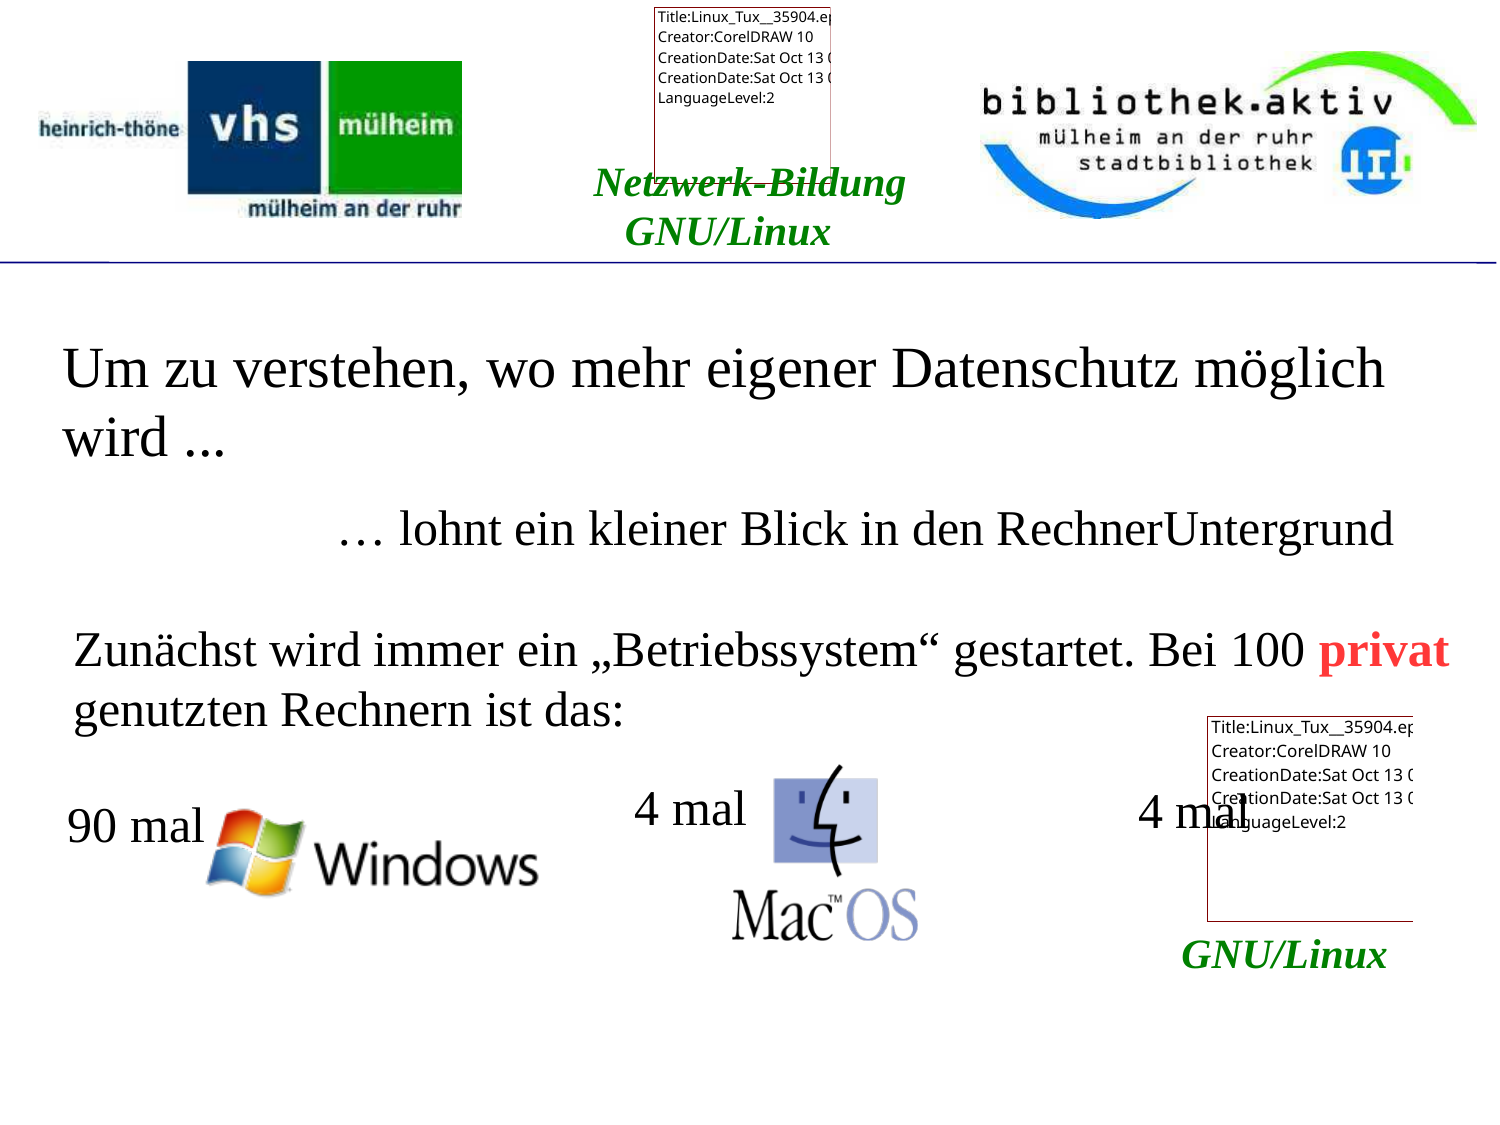

Netzwerk-Bildung
 GNU/Linux
Um zu verstehen, wo mehr eigener Datenschutz möglich wird ...
 … lohnt ein kleiner Blick in den RechnerUntergrund
Zunächst wird immer ein „Betriebssystem“ gestartet. Bei 100 privat genutzten Rechnern ist das:
4 mal
4 mal
90 mal
 GNU/Linux